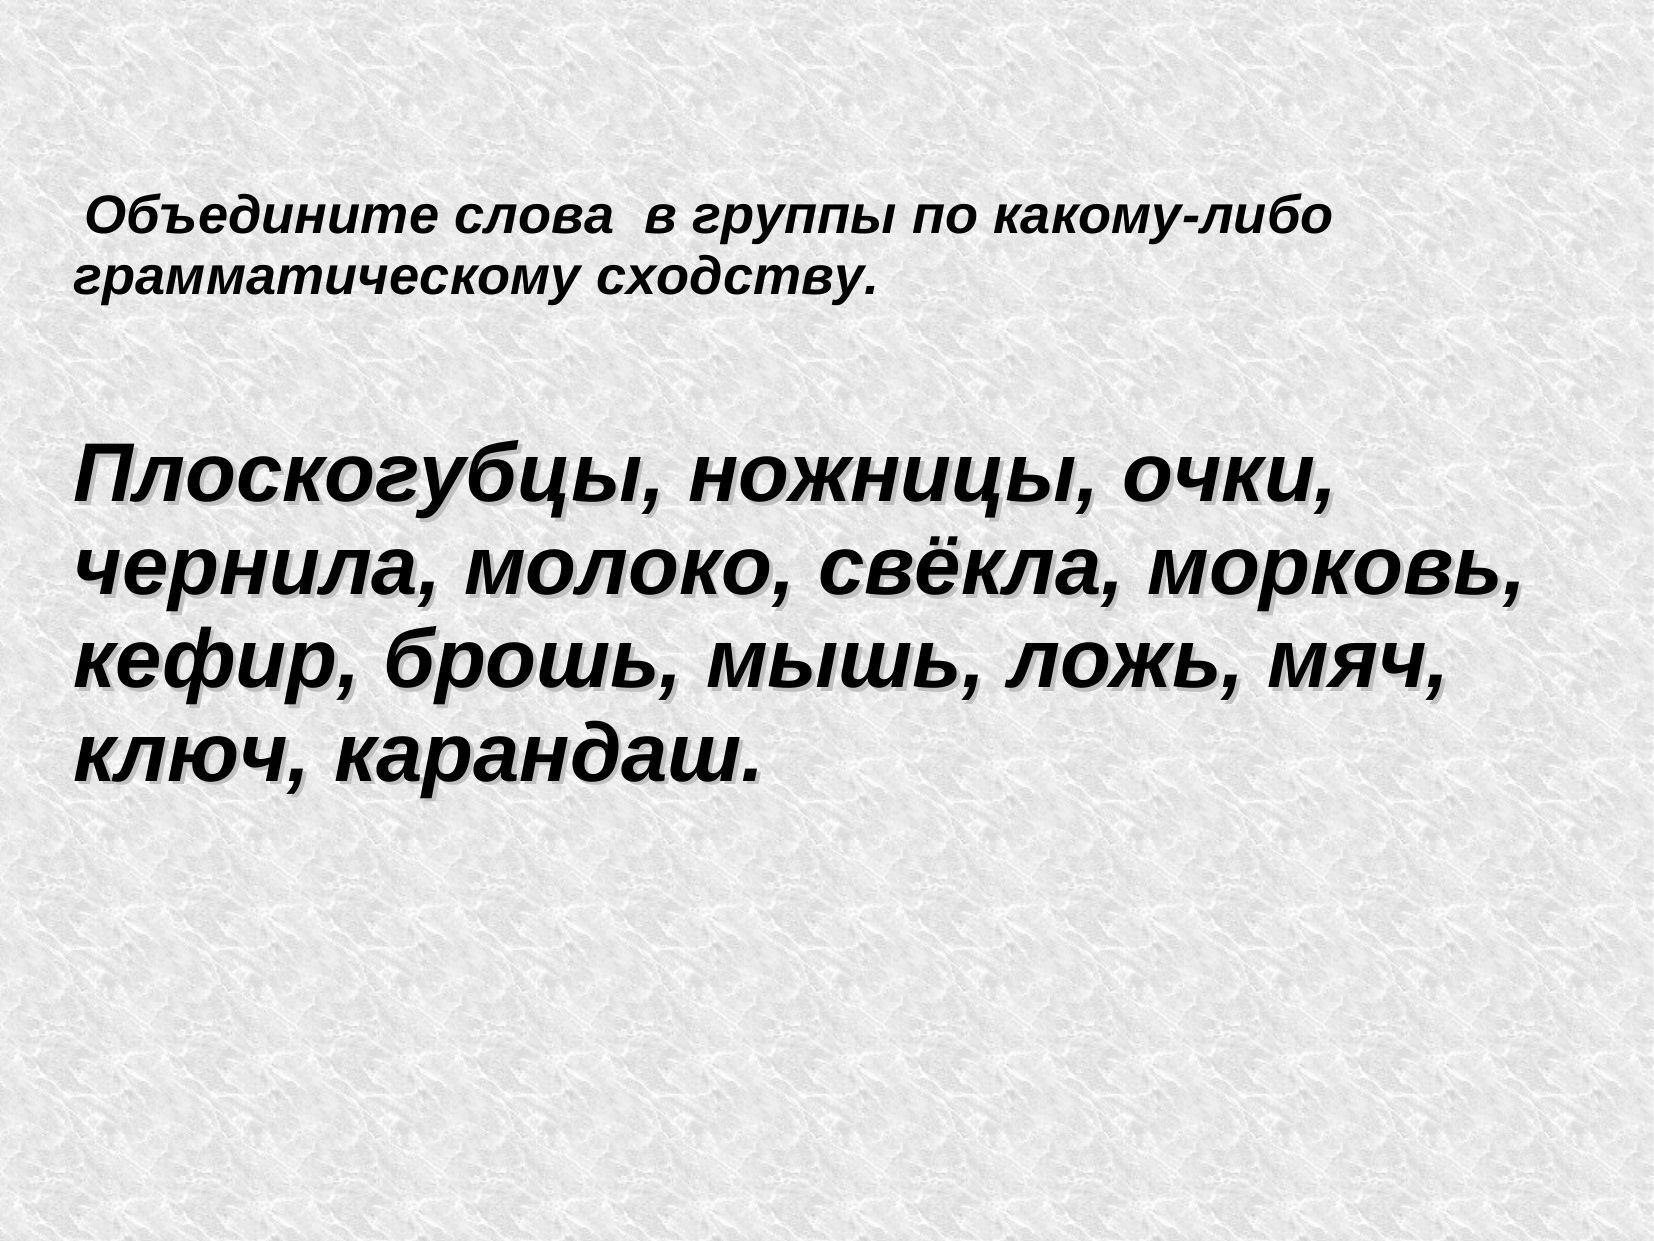

Объедините слова в группы по какому-либо грамматическому сходству.
Плоскогубцы, ножницы, очки, чернила, молоко, свёкла, морковь, кефир, брошь, мышь, ложь, мяч, ключ, карандаш.